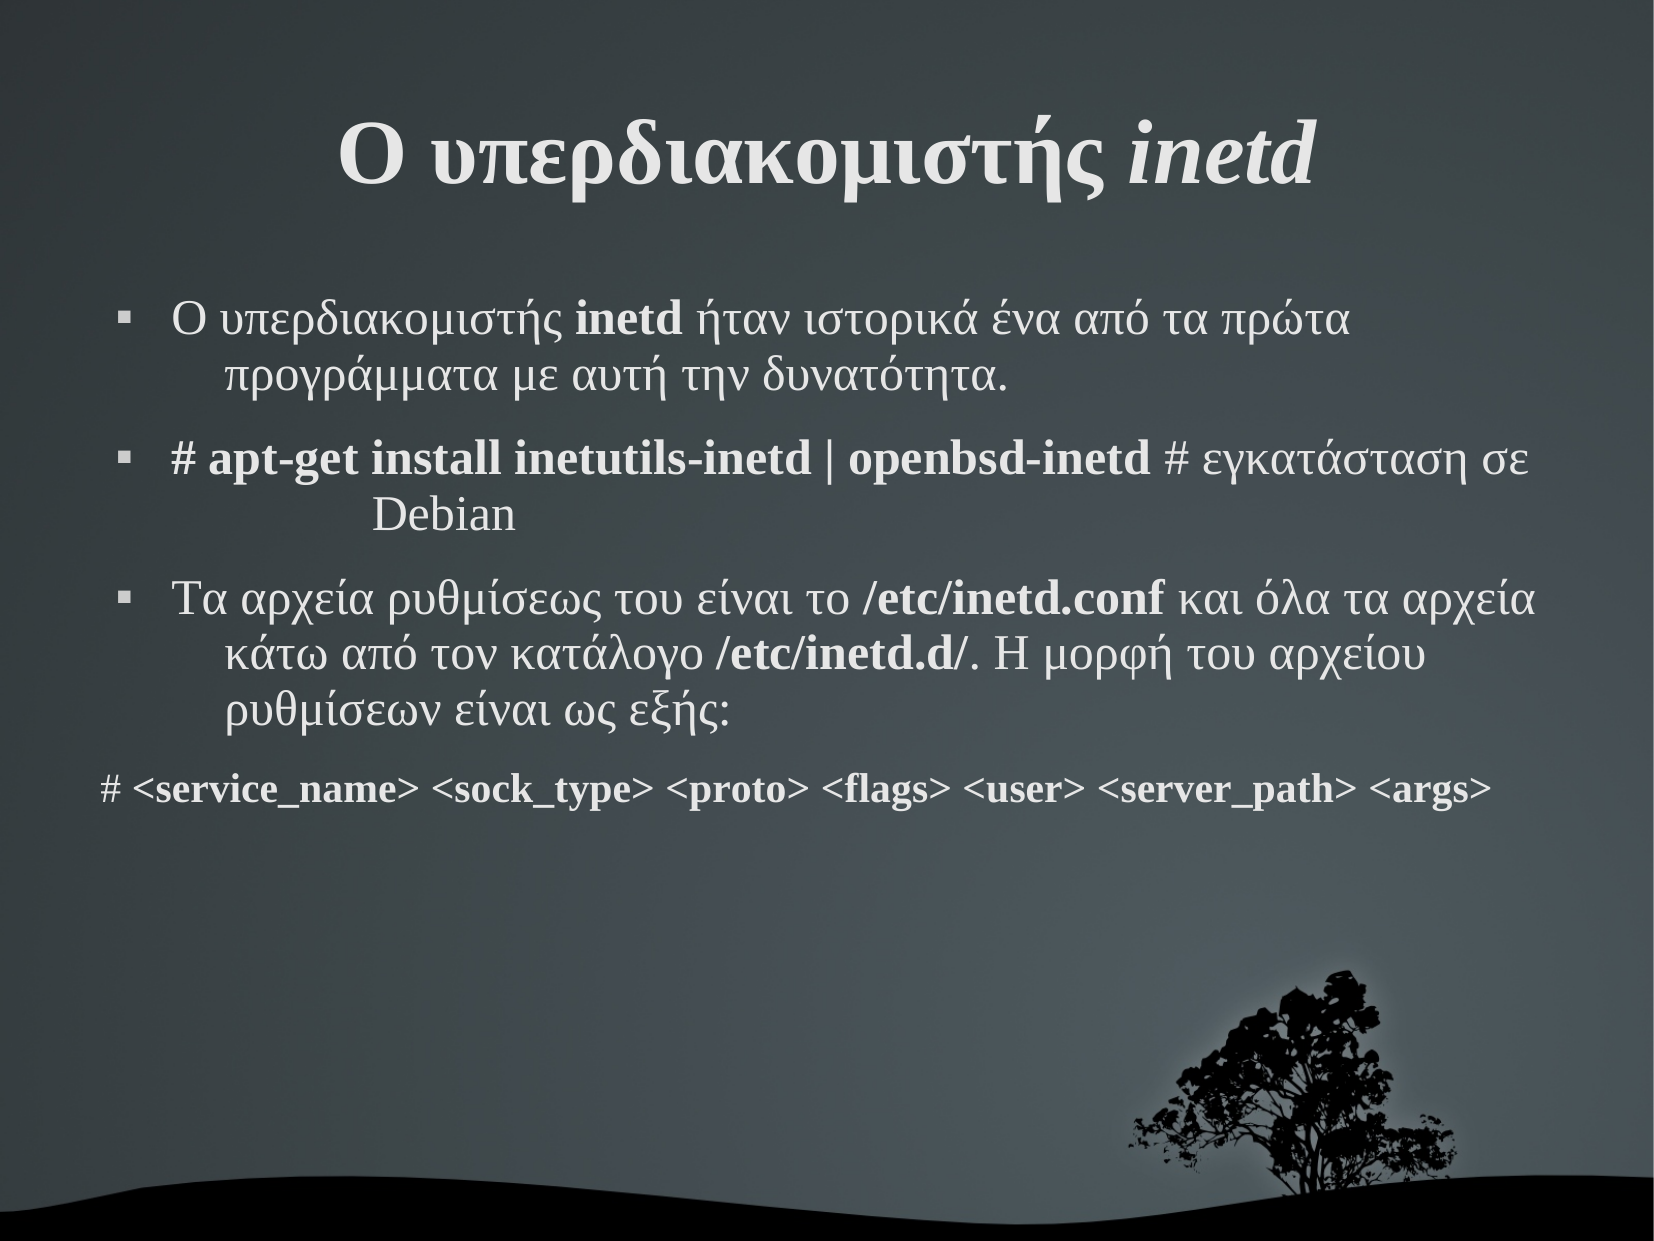

# Ο υπερδιακομιστής inetd
Ο υπερδιακομιστής inetd ήταν ιστορικά ένα από τα πρώτα προγράμματα με αυτή την δυνατότητα.
# apt-get install inetutils-inetd | openbsd-inetd # εγκατάσταση σε 			Debian
Τα αρχεία ρυθμίσεως του είναι το /etc/inetd.conf και όλα τα αρχεία κάτω από τον κατάλογο /etc/inetd.d/. Η μορφή του αρχείου ρυθμίσεων είναι ως εξής:
# <service_name> <sock_type> <proto> <flags> <user> <server_path> <args>